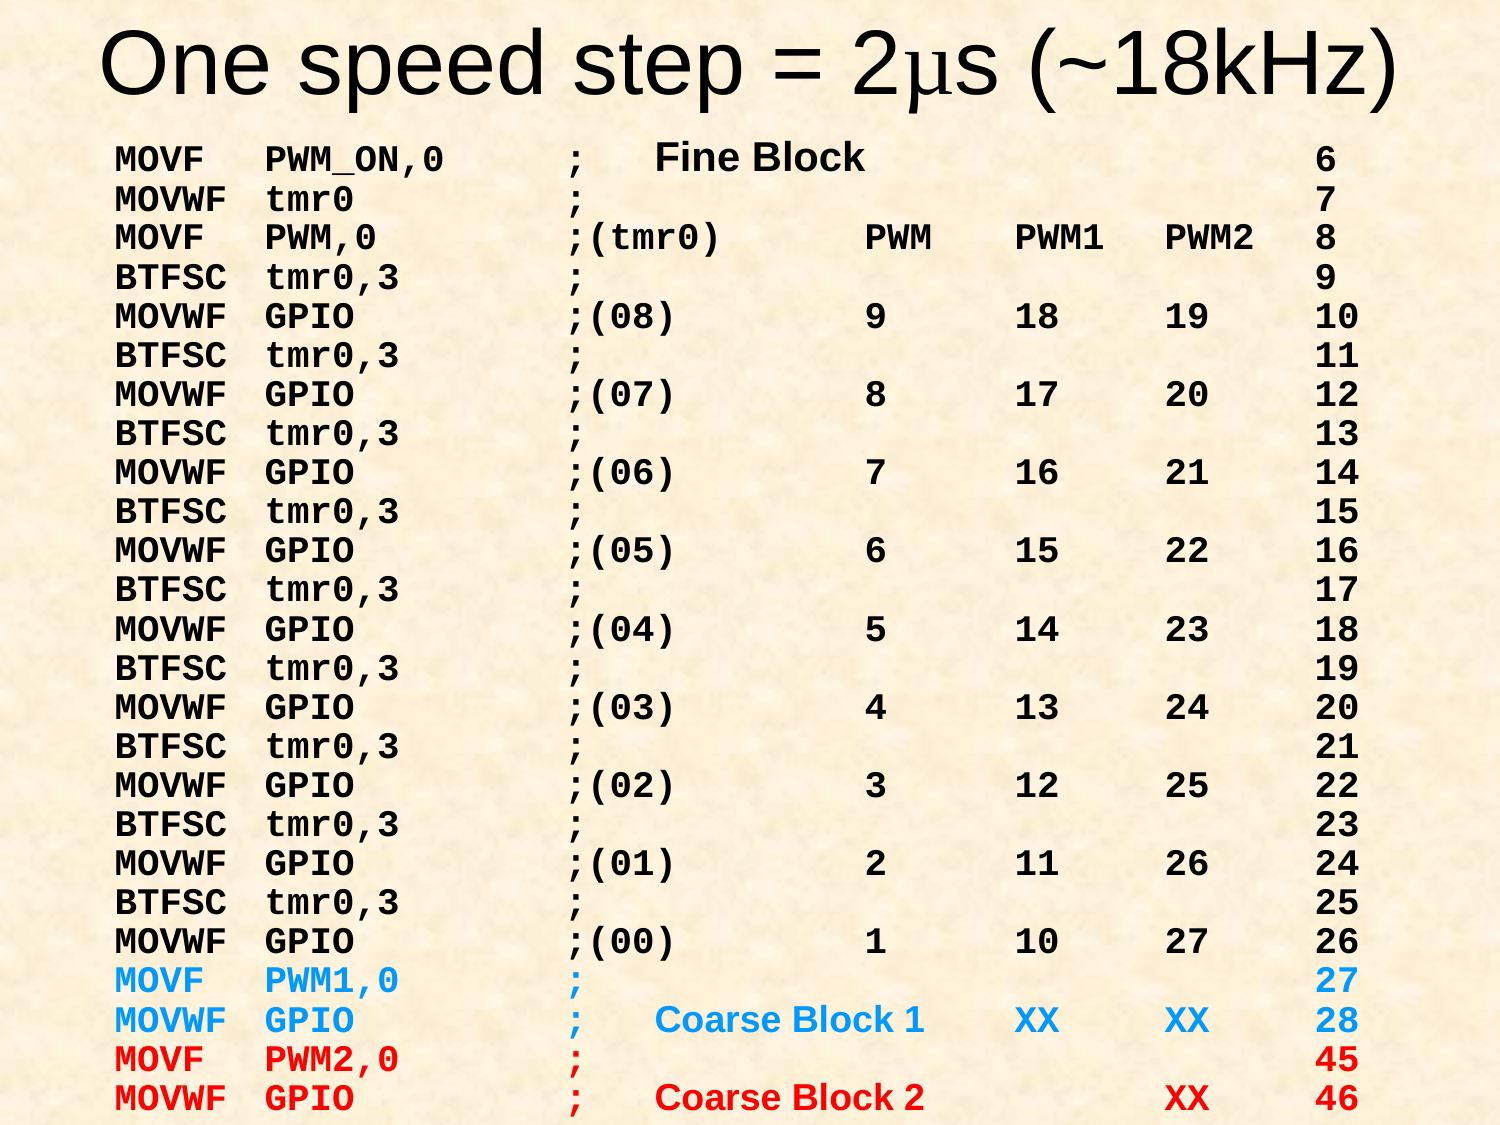

# One speed step = 2µs (~18kHz)
MOVF	PWM_ON,0	; Fine Block			6
MOVWF	tmr0		;					7
MOVF	PWM,0		;(tmr0)	PWM	PWM1	PWM2	8
BTFSC	tmr0,3		;					9
MOVWF	GPIO		;(08)		9	18	19	10
BTFSC	tmr0,3		;					11
MOVWF	GPIO		;(07)		8	17	20	12
BTFSC	tmr0,3		;					13
MOVWF	GPIO		;(06)		7	16	21	14
BTFSC	tmr0,3		;					15
MOVWF	GPIO		;(05)		6	15	22	16
BTFSC	tmr0,3		;					17
MOVWF	GPIO		;(04)		5	14	23	18
BTFSC	tmr0,3		;					19
MOVWF	GPIO		;(03)		4	13	24	20
BTFSC	tmr0,3		;					21
MOVWF	GPIO		;(02)		3	12	25	22
BTFSC	tmr0,3		;					23
MOVWF	GPIO		;(01)		2	11	26	24
BTFSC	tmr0,3		;					25
MOVWF	GPIO		;(00)		1	10	27	26
MOVF	PWM1,0		;					27
MOVWF	GPIO		; Coarse Block 1	XX	XX	28
MOVF	PWM2,0		;					45
MOVWF	GPIO		; Coarse Block 2 		XX	46